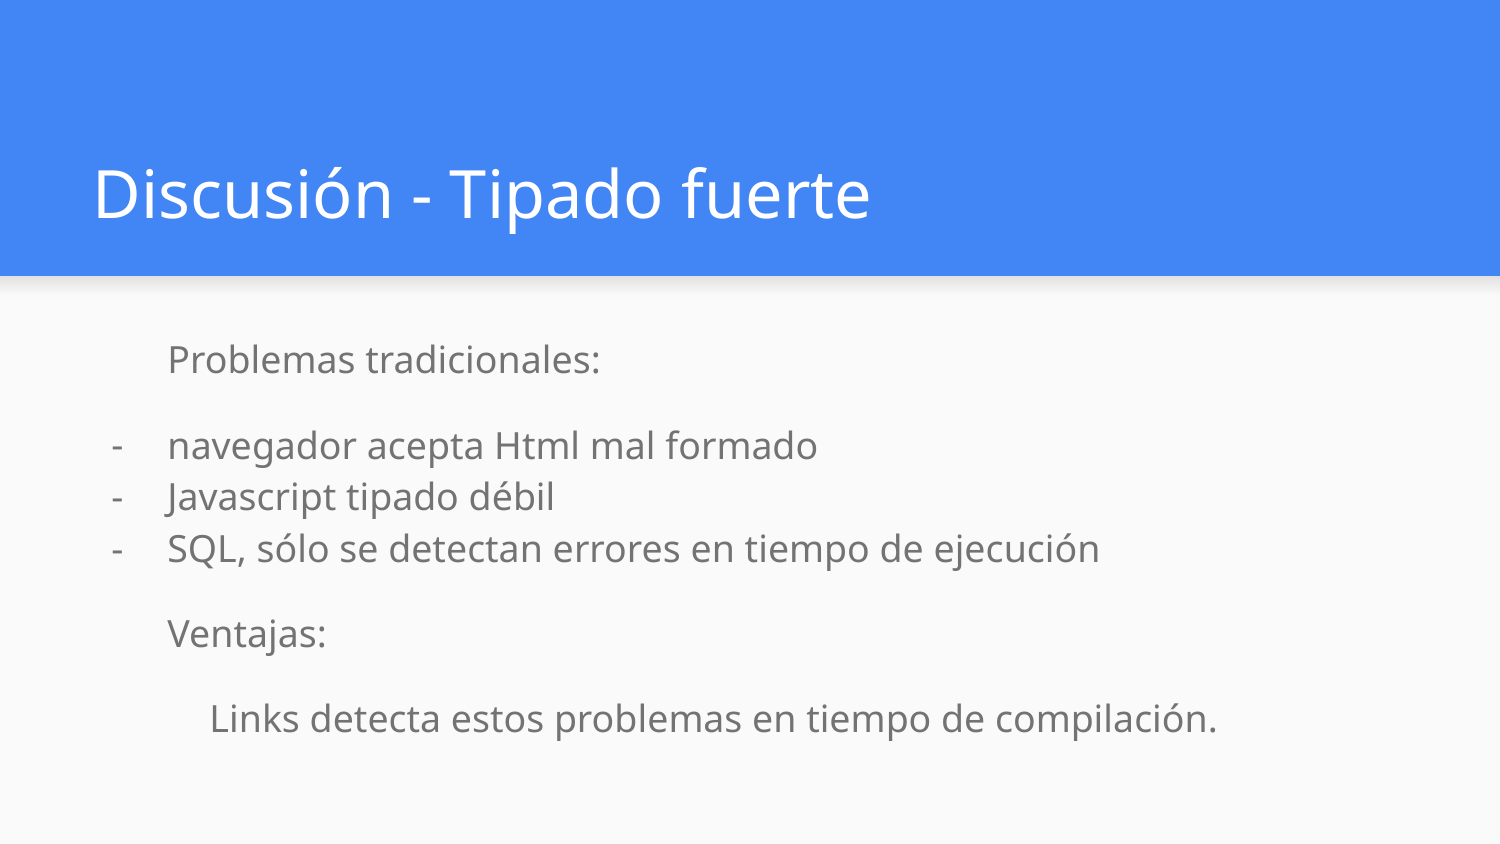

# Discusión - Tipado fuerte
Problemas tradicionales:
navegador acepta Html mal formado
Javascript tipado débil
SQL, sólo se detectan errores en tiempo de ejecución
Ventajas:
 Links detecta estos problemas en tiempo de compilación.